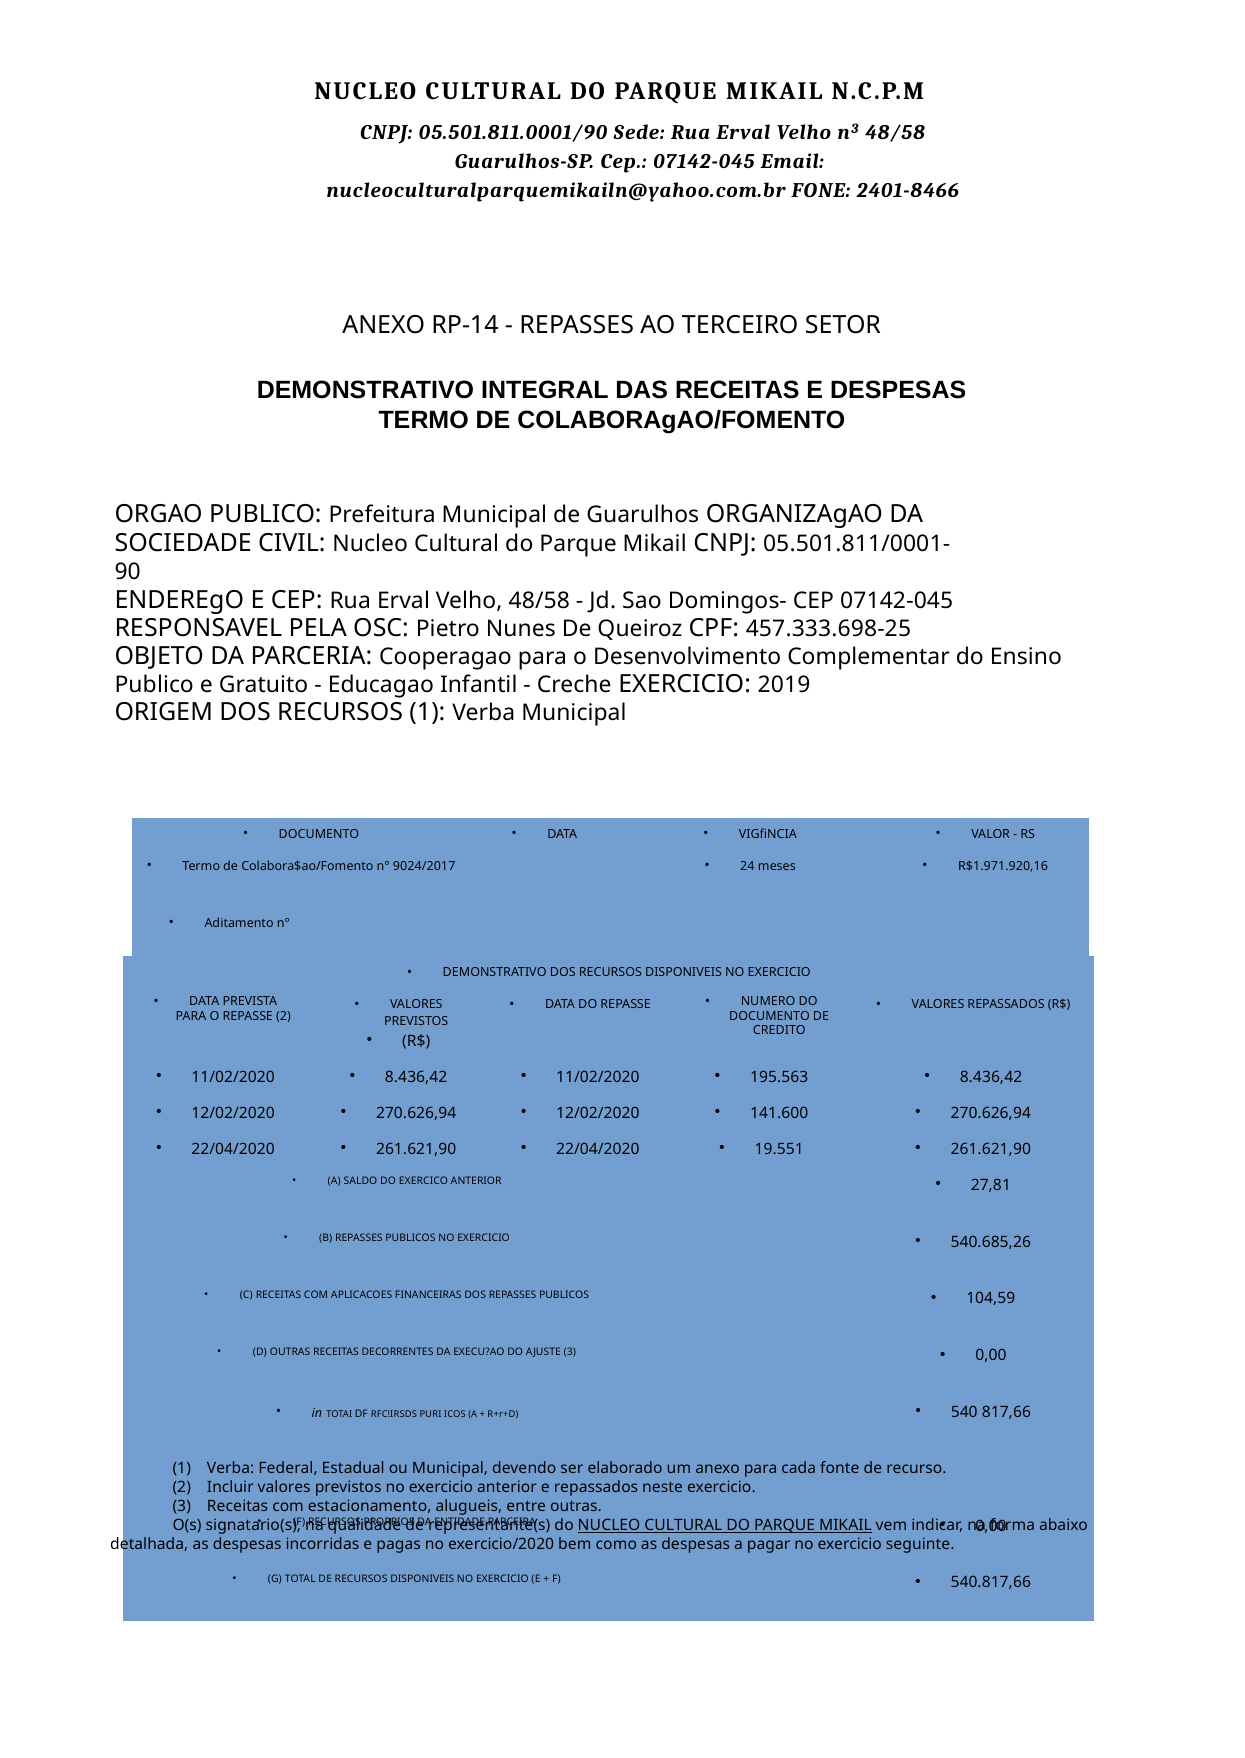

NUCLEO CULTURAL DO PARQUE MIKAIL N.C.P.M
CNPJ: 05.501.811.0001/90 Sede: Rua Erval Velho n3 48/58 Guarulhos-SP. Cep.: 07142-045 Email: nucleoculturalparquemikailn@yahoo.com.br FONE: 2401-8466
ANEXO RP-14 - REPASSES AO TERCEIRO SETOR
DEMONSTRATIVO INTEGRAL DAS RECEITAS E DESPESAS TERMO DE COLABORAgAO/FOMENTO
ORGAO PUBLICO: Prefeitura Municipal de Guarulhos ORGANIZAgAO DA SOCIEDADE CIVIL: Nucleo Cultural do Parque Mikail CNPJ: 05.501.811/0001-90
ENDEREgO E CEP: Rua Erval Velho, 48/58 - Jd. Sao Domingos- CEP 07142-045 RESPONSAVEL PELA OSC: Pietro Nunes De Queiroz CPF: 457.333.698-25
OBJETO DA PARCERIA: Cooperagao para o Desenvolvimento Complementar do Ensino Publico e Gratuito - Educagao Infantil - Creche EXERCICIO: 2019
ORIGEM DOS RECURSOS (1): Verba Municipal
| DOCUMENTO | DATA | VIGfiNCIA | VALOR - RS |
| --- | --- | --- | --- |
| Termo de Colabora$ao/Fomento n° 9024/2017 | | 24 meses | R$1.971.920,16 |
| Aditamento n° | | | |
| Aditamento n° | | | |
| DEMONSTRATIVO DOS RECURSOS DISPONIVEIS NO EXERCICIO | | | | |
| --- | --- | --- | --- | --- |
| DATA PREVISTA PARA O REPASSE (2) | VALORES PREVISTOS (R$) | DATA DO REPASSE | NUMERO DO DOCUMENTO DE CREDITO | VALORES REPASSADOS (R$) |
| 11/02/2020 | 8.436,42 | 11/02/2020 | 195.563 | 8.436,42 |
| 12/02/2020 | 270.626,94 | 12/02/2020 | 141.600 | 270.626,94 |
| 22/04/2020 | 261.621,90 | 22/04/2020 | 19.551 | 261.621,90 |
| (A) SALDO DO EXERCICO ANTERIOR | | | | 27,81 |
| (B) REPASSES PUBLICOS NO EXERCICIO | | | | 540.685,26 |
| (C) RECEITAS COM APLICACOES FINANCEIRAS DOS REPASSES PUBLICOS | | | | 104,59 |
| (D) OUTRAS RECEITAS DECORRENTES DA EXECU?AO DO AJUSTE (3) | | | | 0,00 |
| in TOTAI DF RFC!IRSDS PURI ICOS (A + R+r+D) | | | | 540 817,66 |
| | | | | |
| (F) RECURSOS PROPRIOS DA ENTIDADE PARCEIRA | | | | 0,00 |
| (G) TOTAL DE RECURSOS DISPONIVEIS NO EXERCICIO (E + F) | | | | 540.817,66 |
(1) Verba: Federal, Estadual ou Municipal, devendo ser elaborado um anexo para cada fonte de recurso.
(2) Incluir valores previstos no exercicio anterior e repassados neste exercicio.
(3) Receitas com estacionamento, alugueis, entre outras.
O(s) signatario(s), na qualidade de representante(s) do NUCLEO CULTURAL DO PARQUE MIKAIL vem indicar, na forma abaixo detalhada, as despesas incorridas e pagas no exercicio/2020 bem como as despesas a pagar no exercicio seguinte.